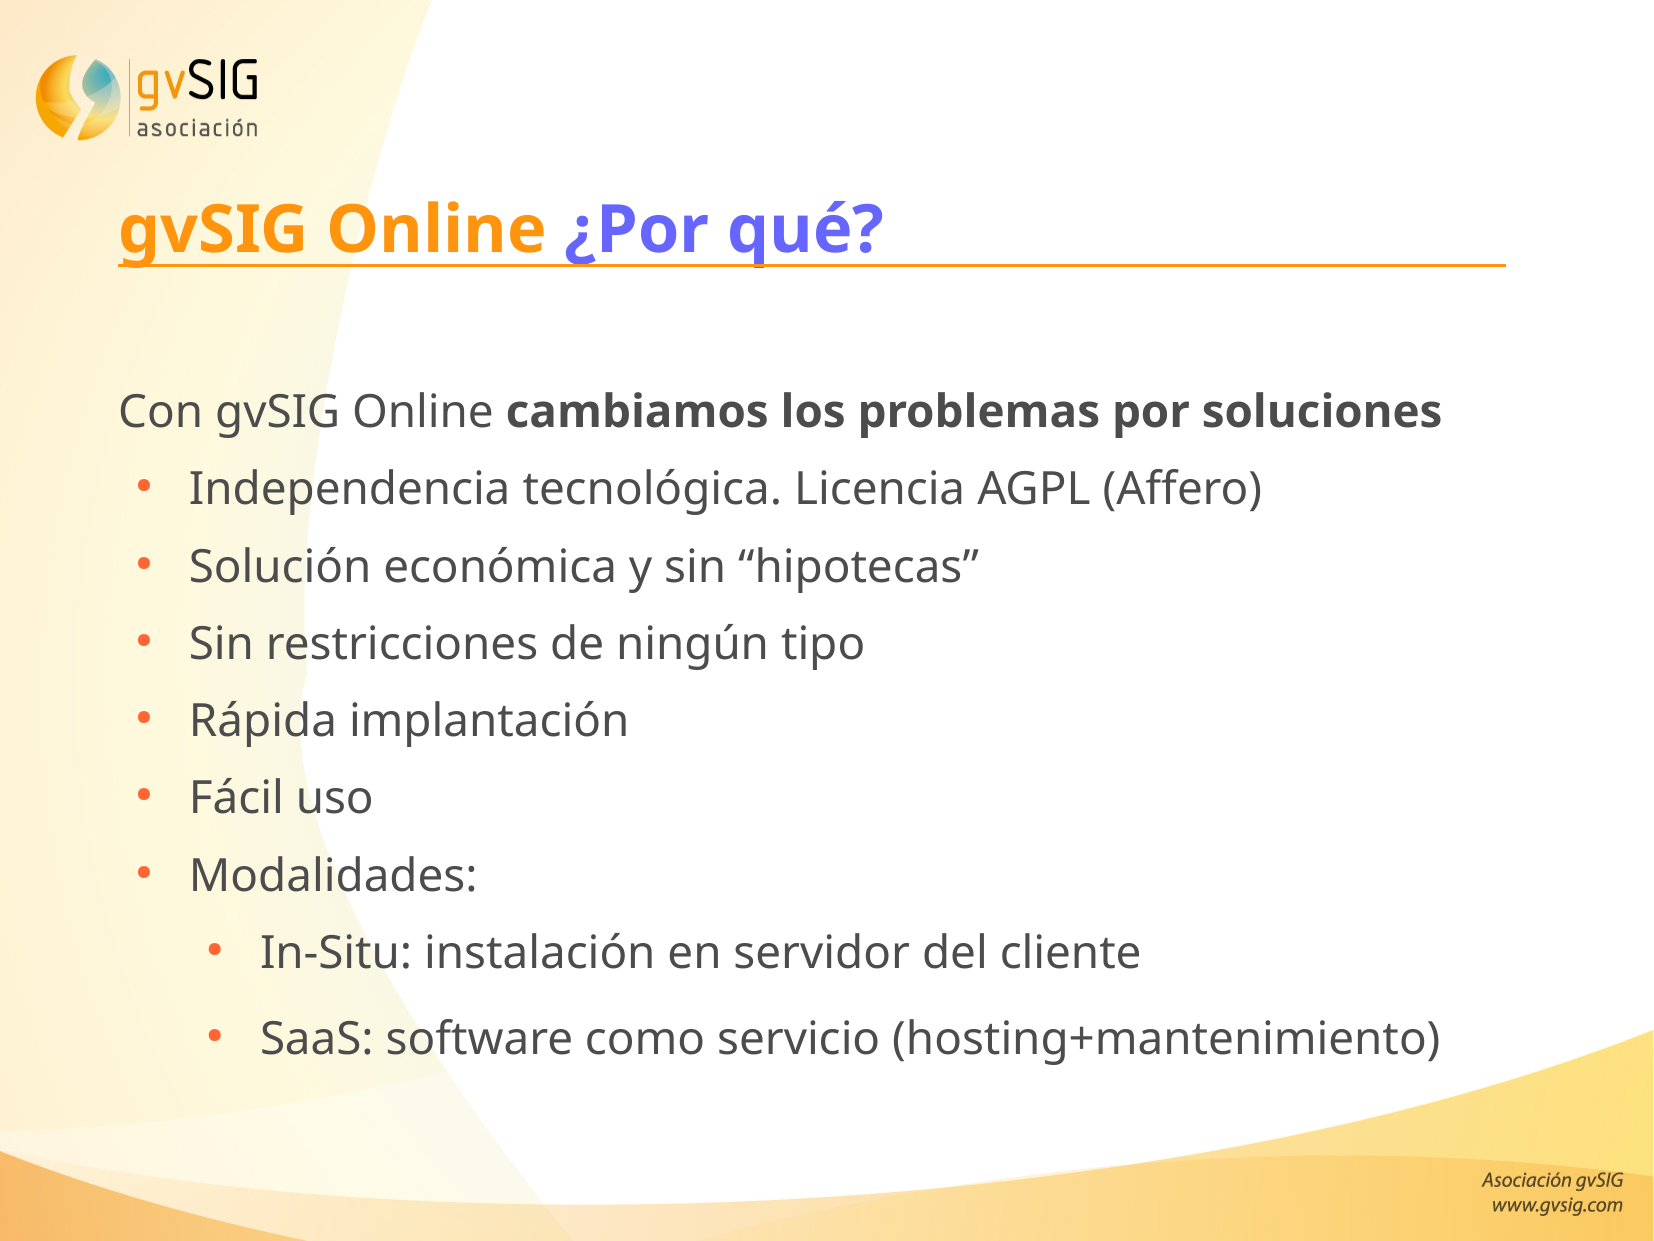

# gvSIG Online ¿Por qué?
Con gvSIG Online cambiamos los problemas por soluciones
Independencia tecnológica. Licencia AGPL (Affero)
Solución económica y sin “hipotecas”
Sin restricciones de ningún tipo
Rápida implantación
Fácil uso
Modalidades:
In-Situ: instalación en servidor del cliente
SaaS: software como servicio (hosting+mantenimiento)